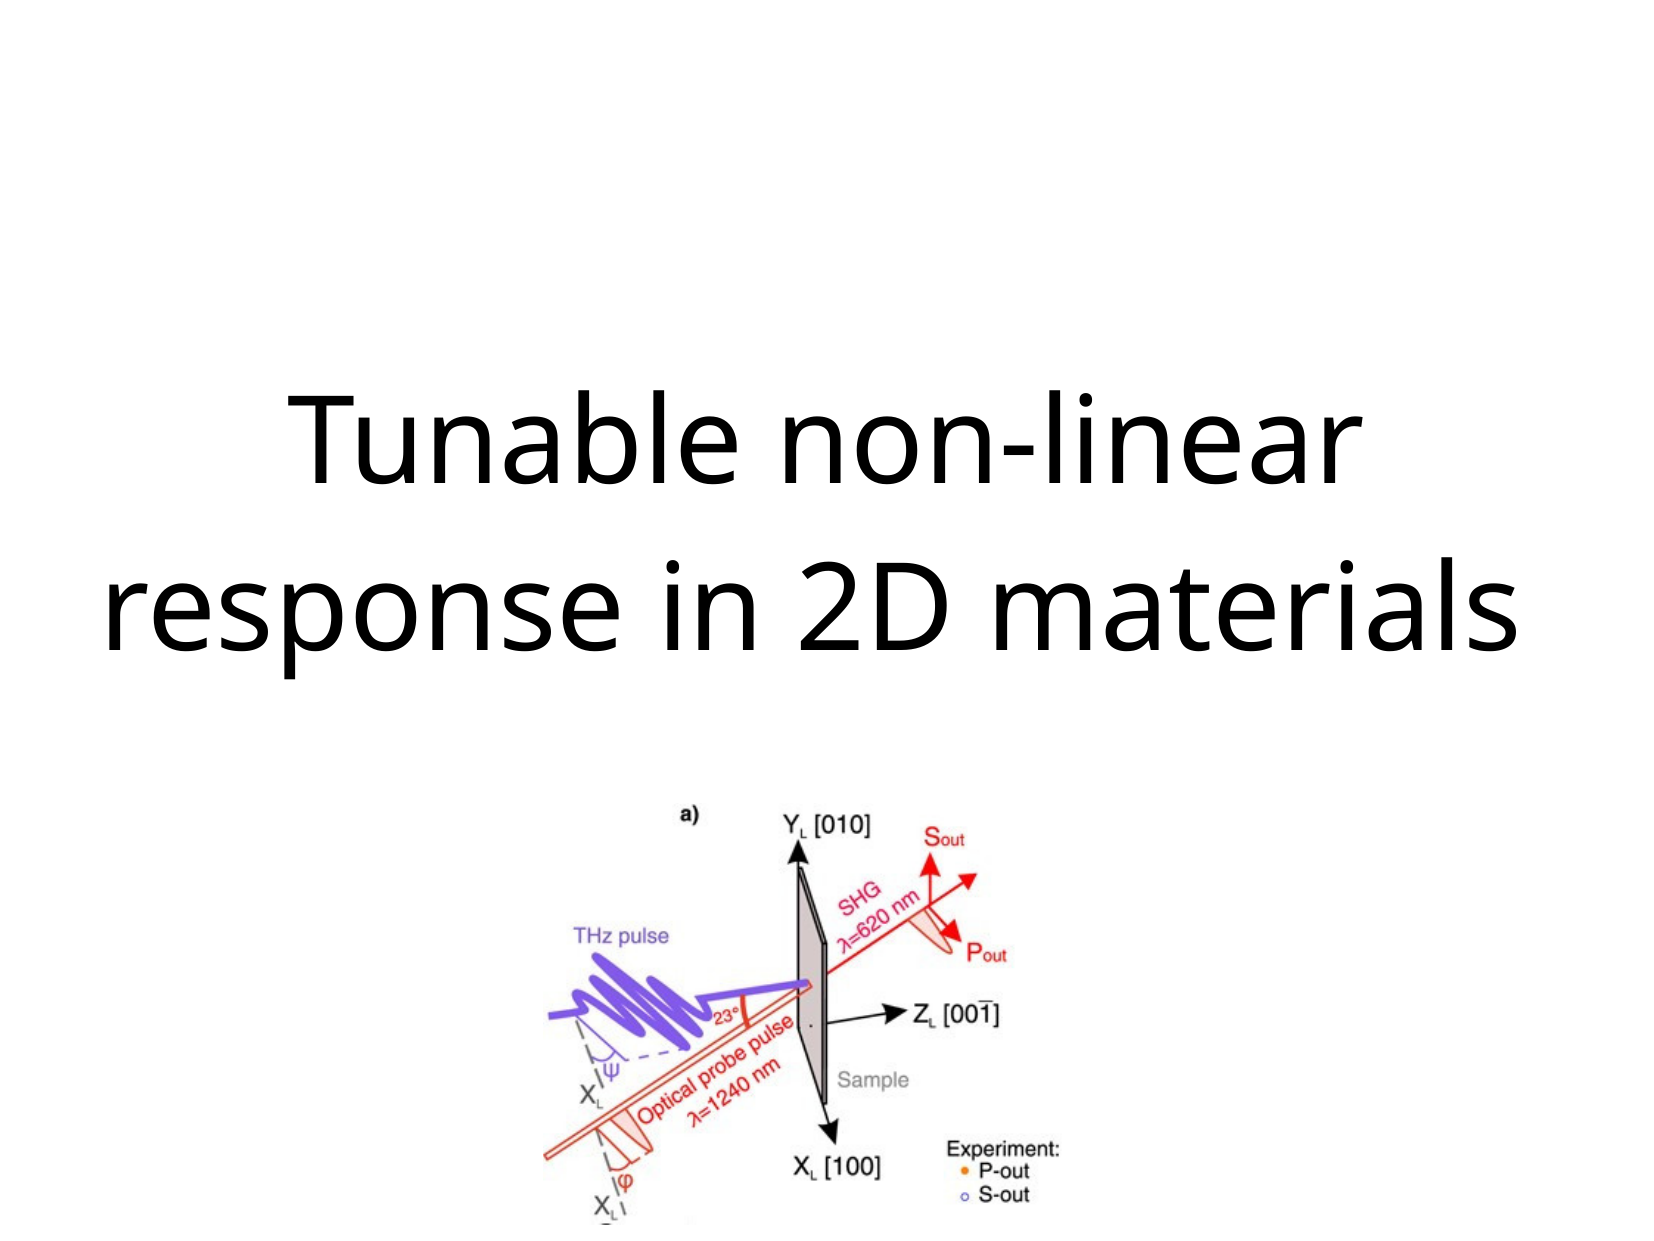

# Tunable non-linear response in 2D materials